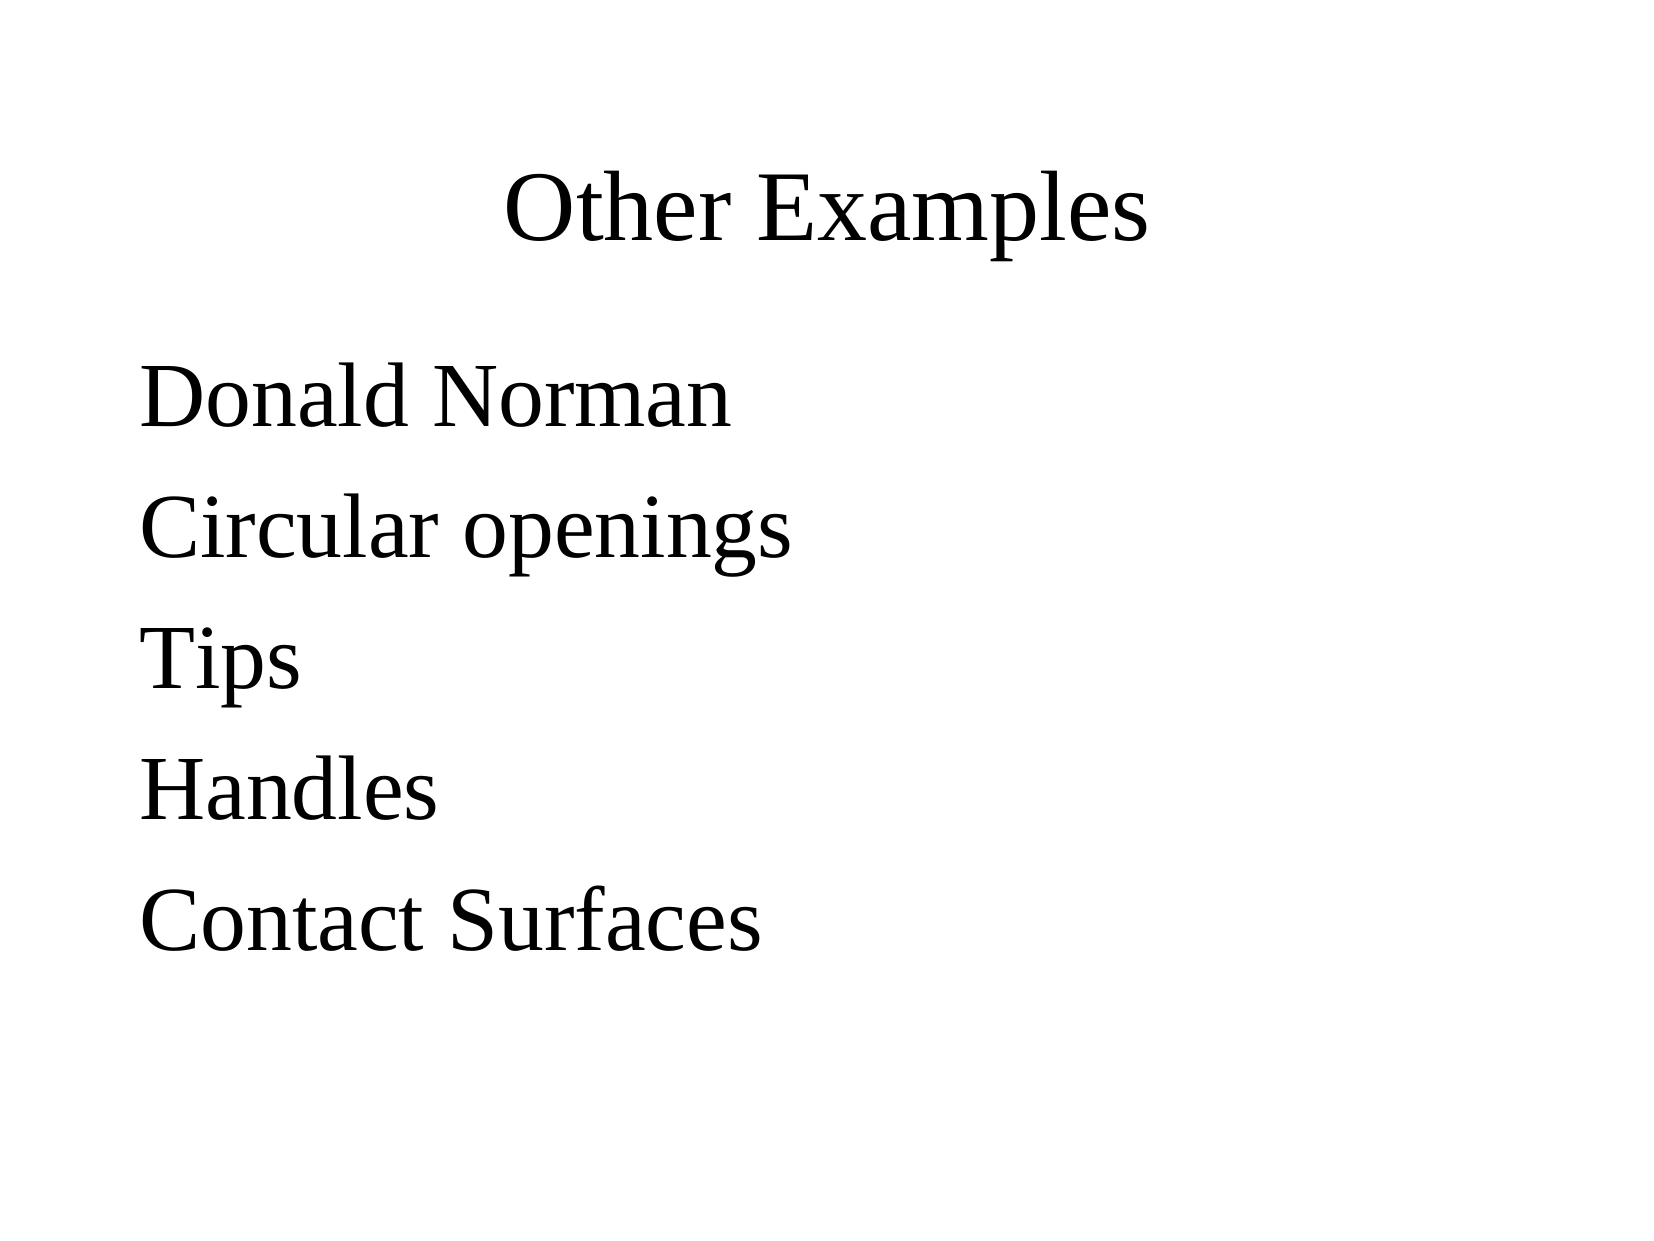

# Other Examples
Donald Norman
Circular openings
Tips
Handles
Contact Surfaces